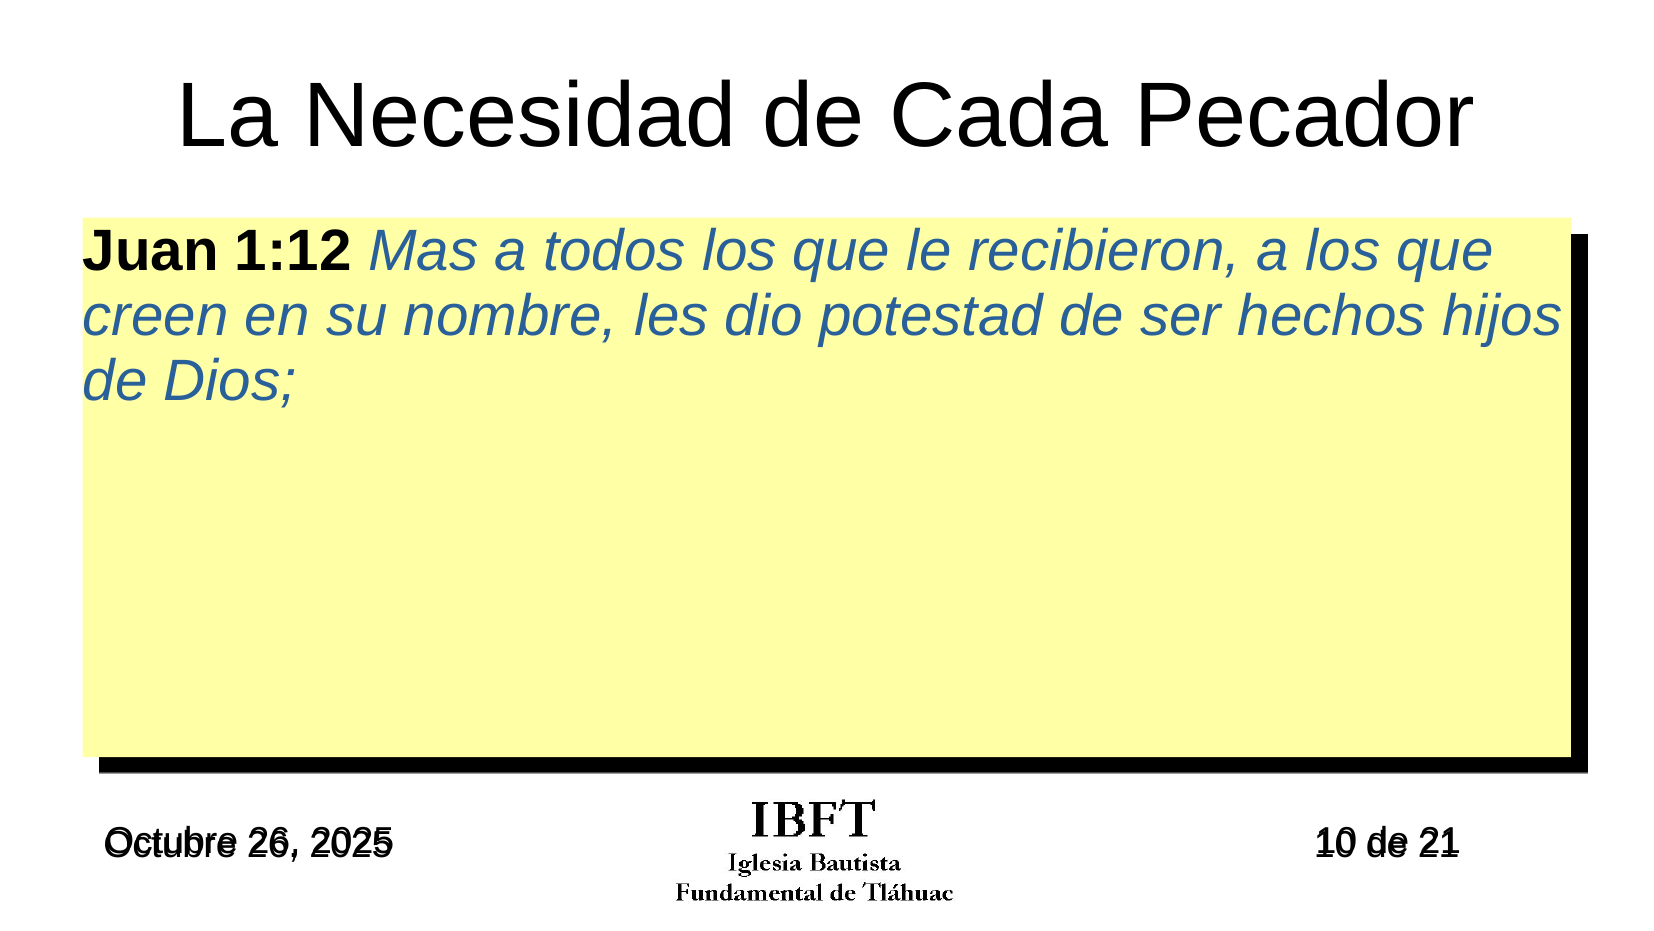

# La Necesidad de Cada Pecador
Juan 1:12 Mas a todos los que le recibieron, a los que creen en su nombre, les dio potestad de ser hechos hijos de Dios;
Octubre 26, 2025
 de 21
Octubre 26, 2025
 de 21